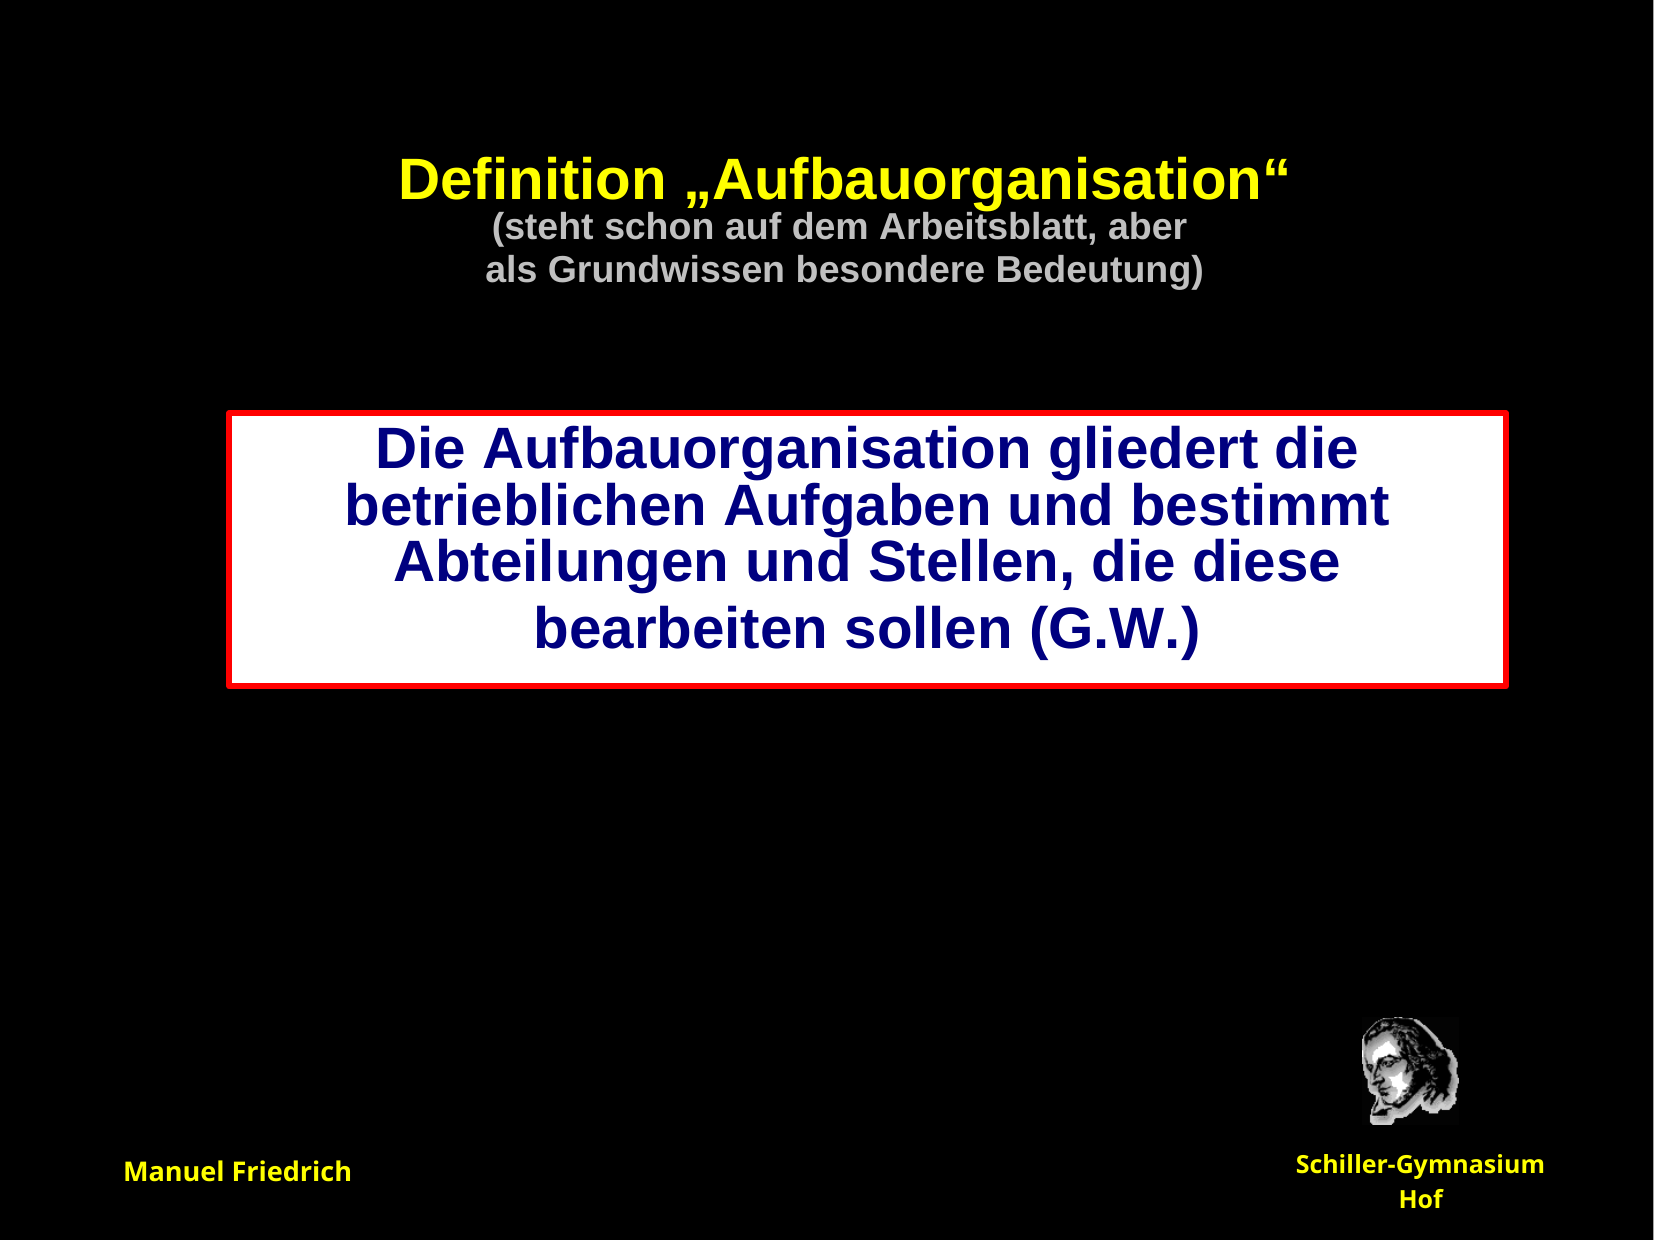

Definition „Aufbauorganisation“
(steht schon auf dem Arbeitsblatt, aber
als Grundwissen besondere Bedeutung)‏
Die Aufbauorganisation gliedert die betrieblichen Aufgaben und bestimmt Abteilungen und Stellen, die diese bearbeiten sollen (G.W.)‏
Schiller-Gymnasium
Hof
Manuel Friedrich